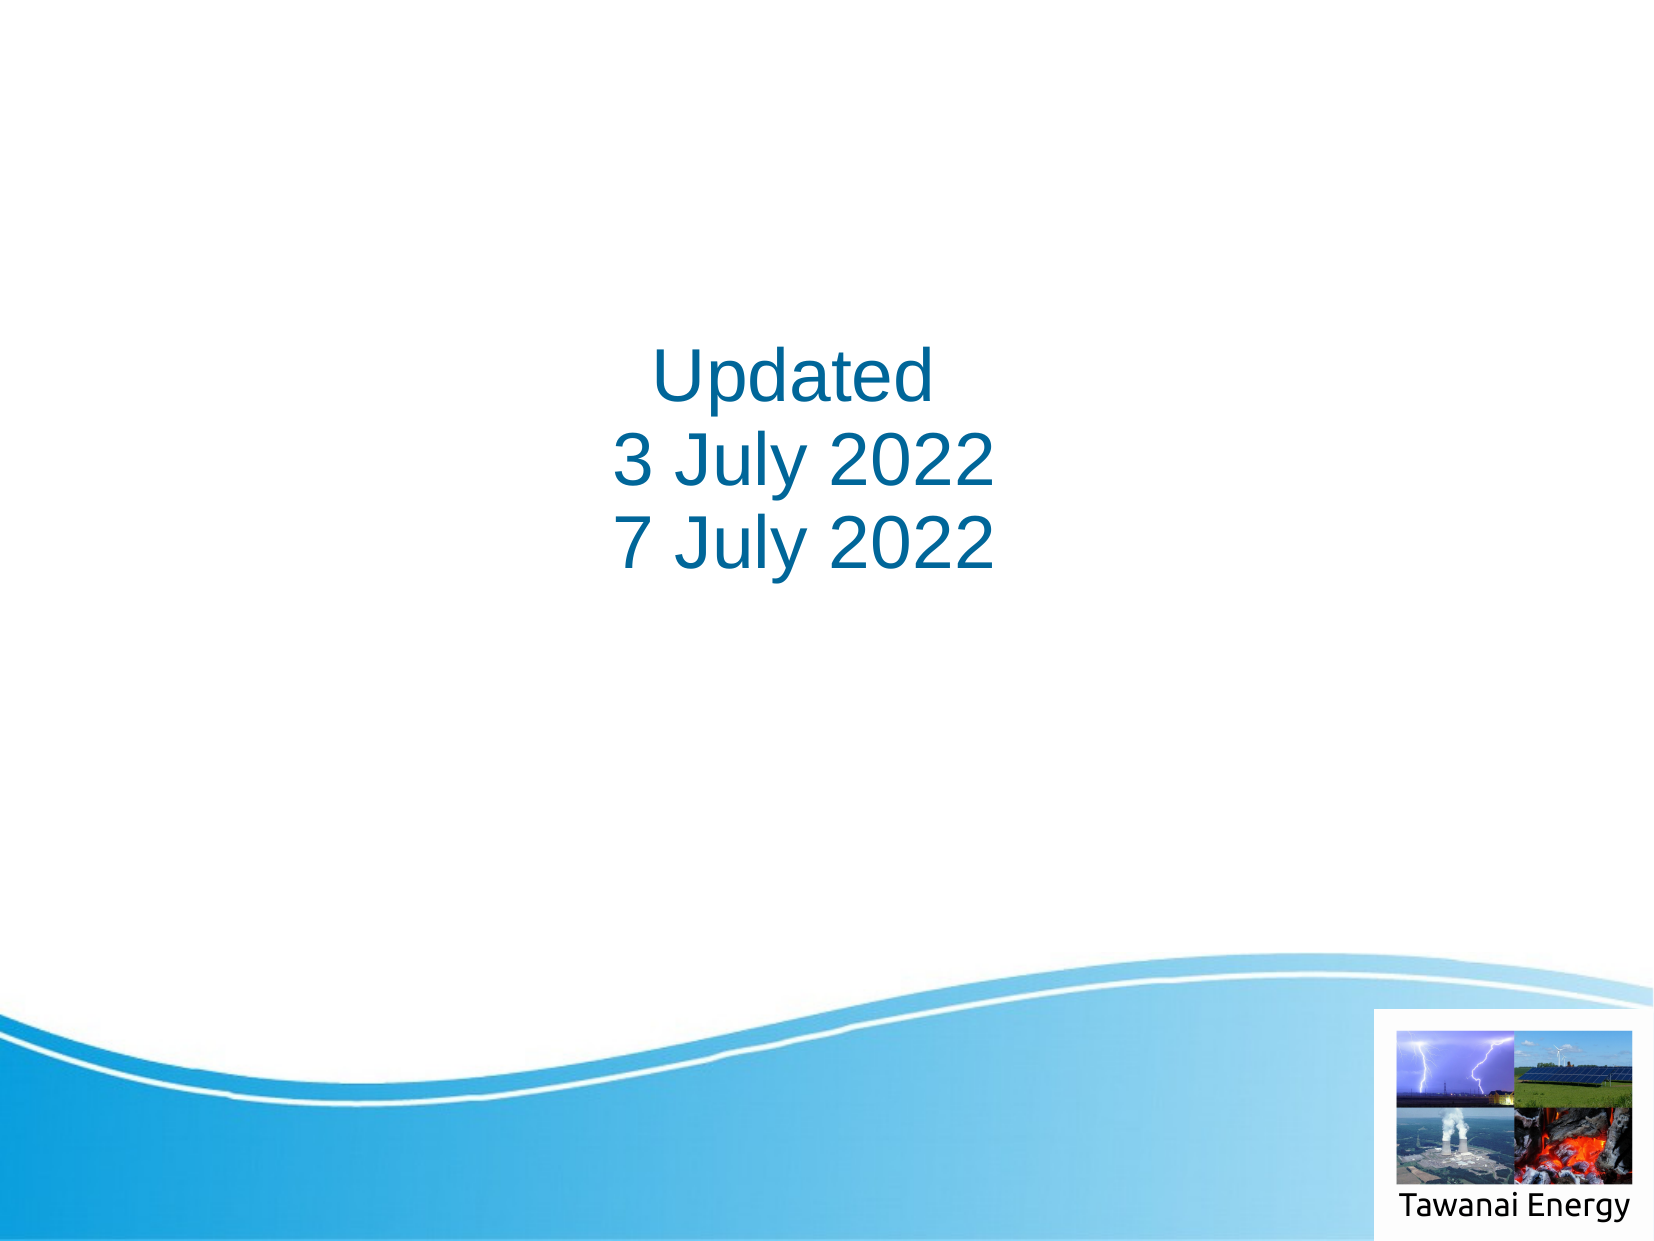

# Updated 3 July 2022 7 July 2022